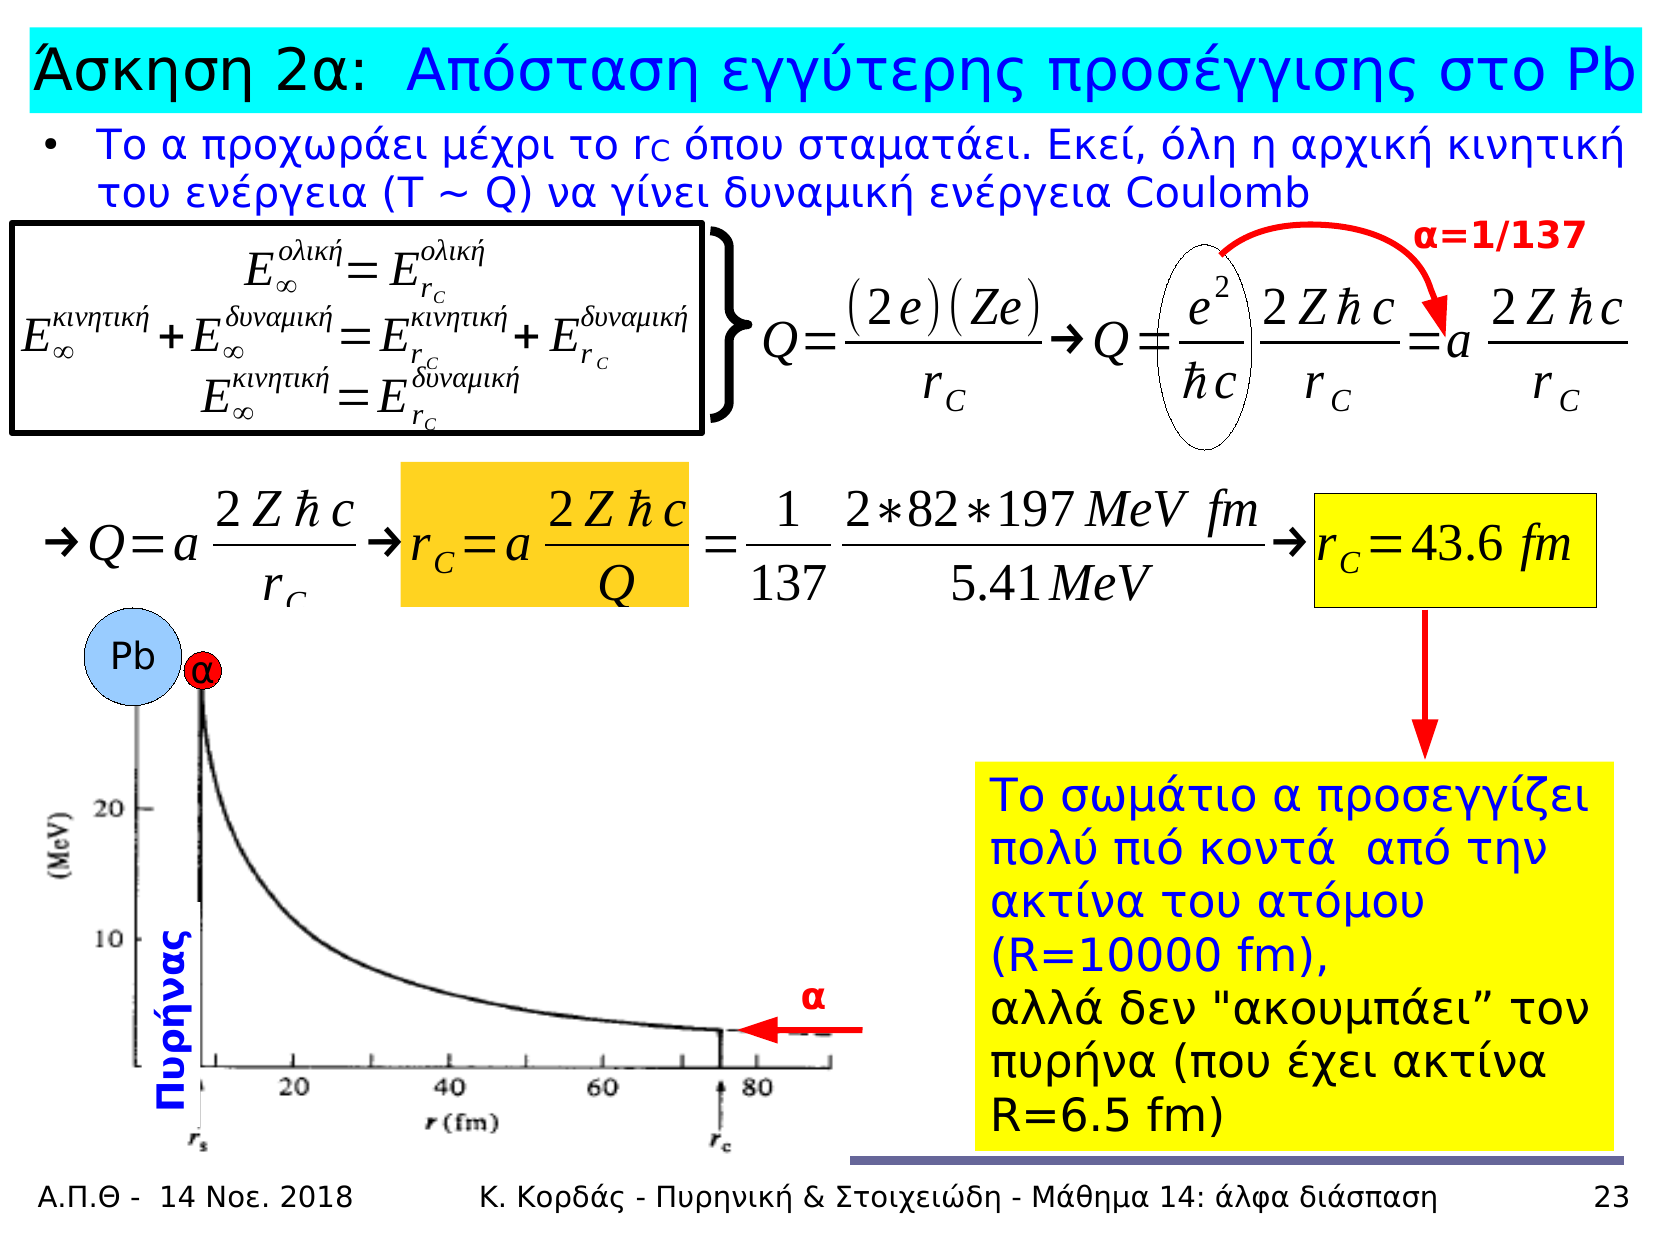

# Άσκηση 2α: Απόσταση εγγύτερης προσέγγισης στο Pb
Το α προχωράει μέχρι το rC όπου σταματάει. Εκεί, όλη η αρχική κινητική του ενέργεια (Τ ~ Q) να γίνει δυναμική ενέργεια Coulomb
α=1/137
Pb
α
Το σωμάτιο α προσεγγίζει πολύ πιό κοντά από την ακτίνα του ατόμου (R=10000 fm),
αλλά δεν "ακουμπάει” τον πυρήνα (που έχει ακτίνα
R=6.5 fm)
α
Πυρήνας
Α.Π.Θ - 14 Νοε. 2018
Κ. Κορδάς - Πυρηνική & Στοιχειώδη - Μάθημα 14: άλφα διάσπαση
23